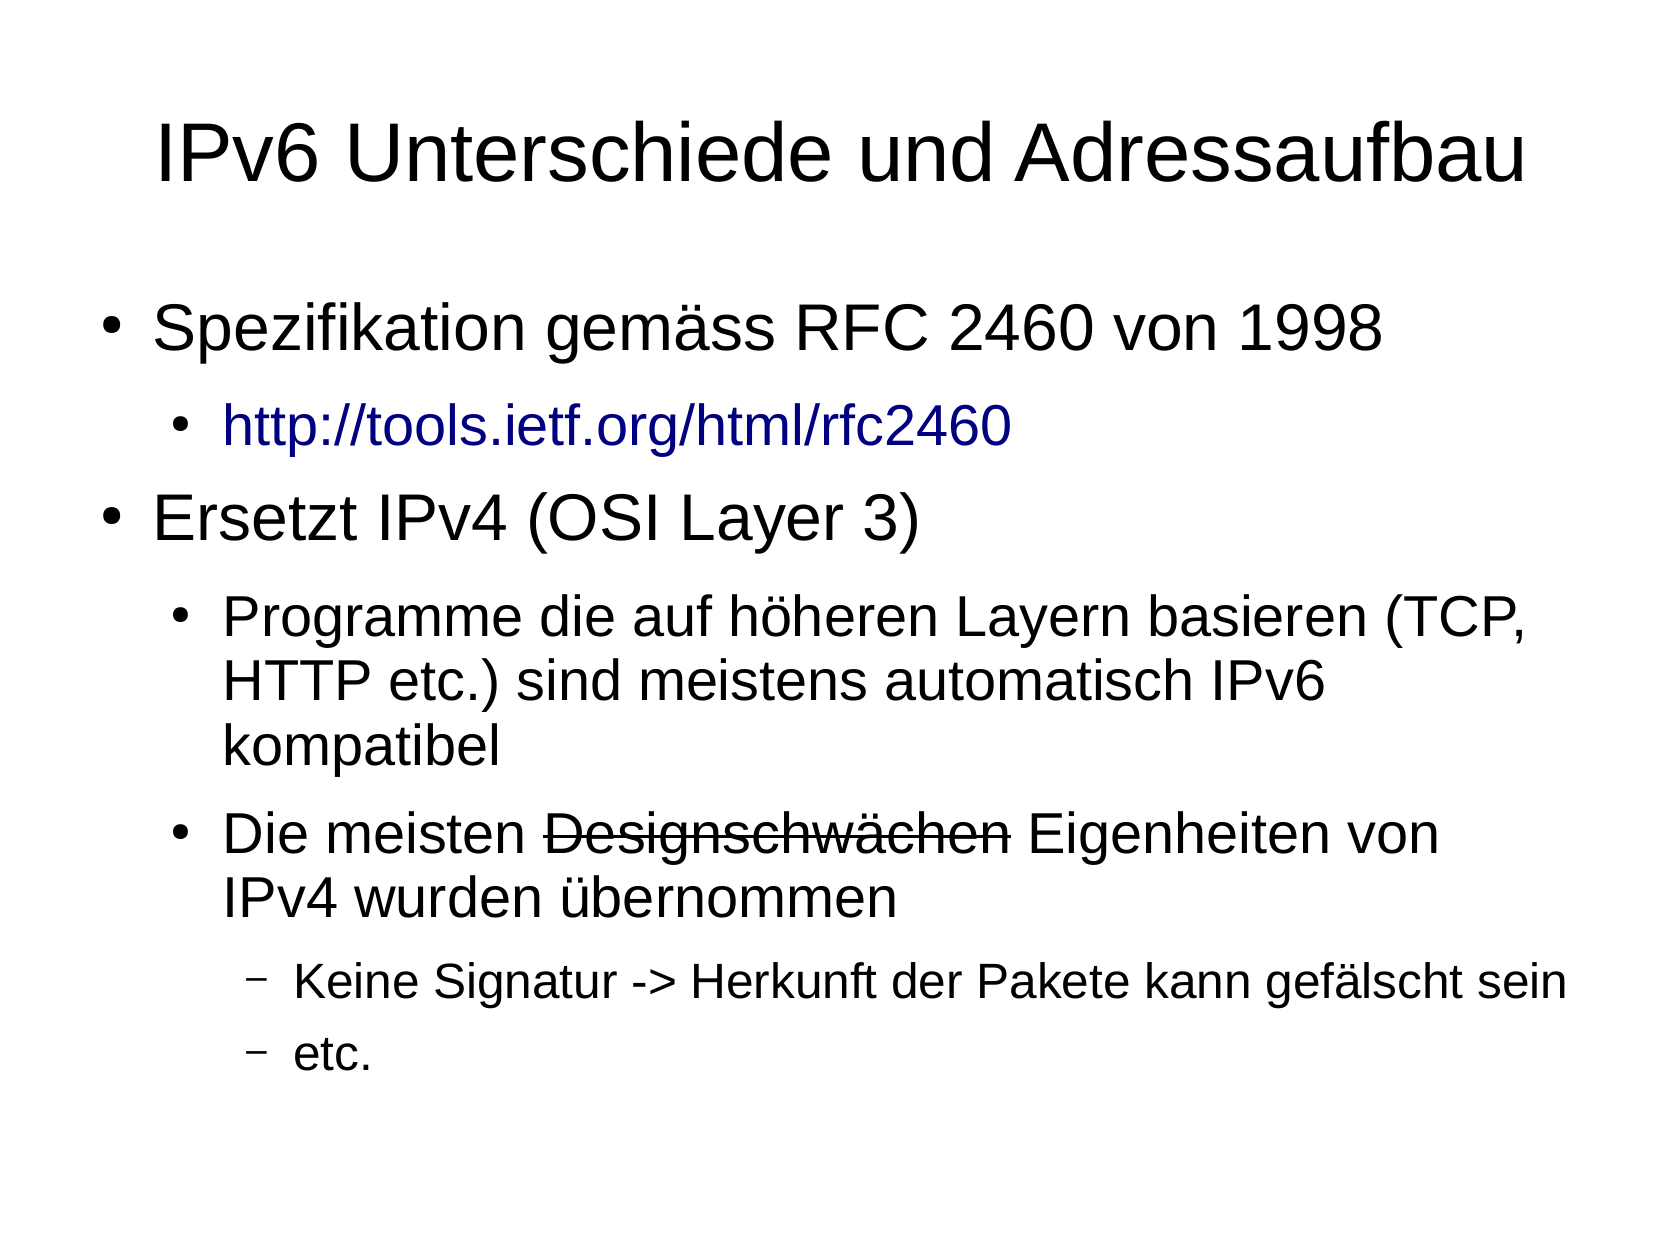

# IPv6 Unterschiede und Adressaufbau
Spezifikation gemäss RFC 2460 von 1998
http://tools.ietf.org/html/rfc2460
Ersetzt IPv4 (OSI Layer 3)
Programme die auf höheren Layern basieren (TCP, HTTP etc.) sind meistens automatisch IPv6 kompatibel
Die meisten Designschwächen Eigenheiten von IPv4 wurden übernommen
Keine Signatur -> Herkunft der Pakete kann gefälscht sein
etc.